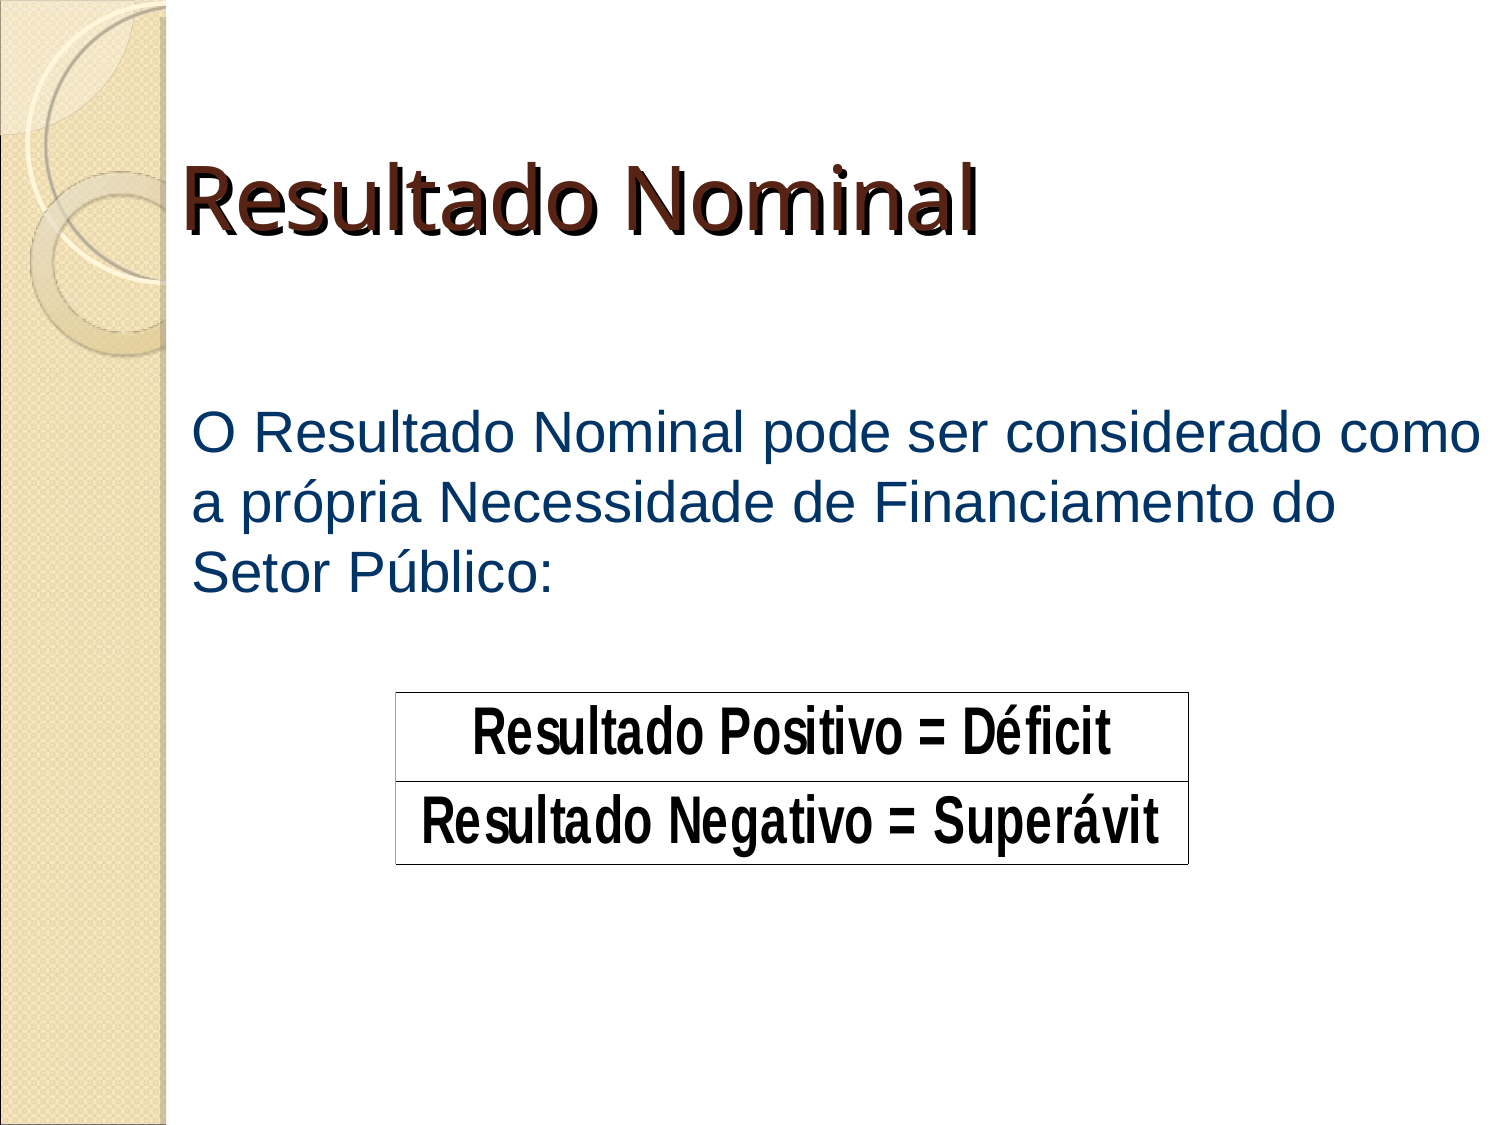

Resultado Nominal
O Resultado Nominal pode ser considerado como a própria Necessidade de Financiamento do Setor Público: